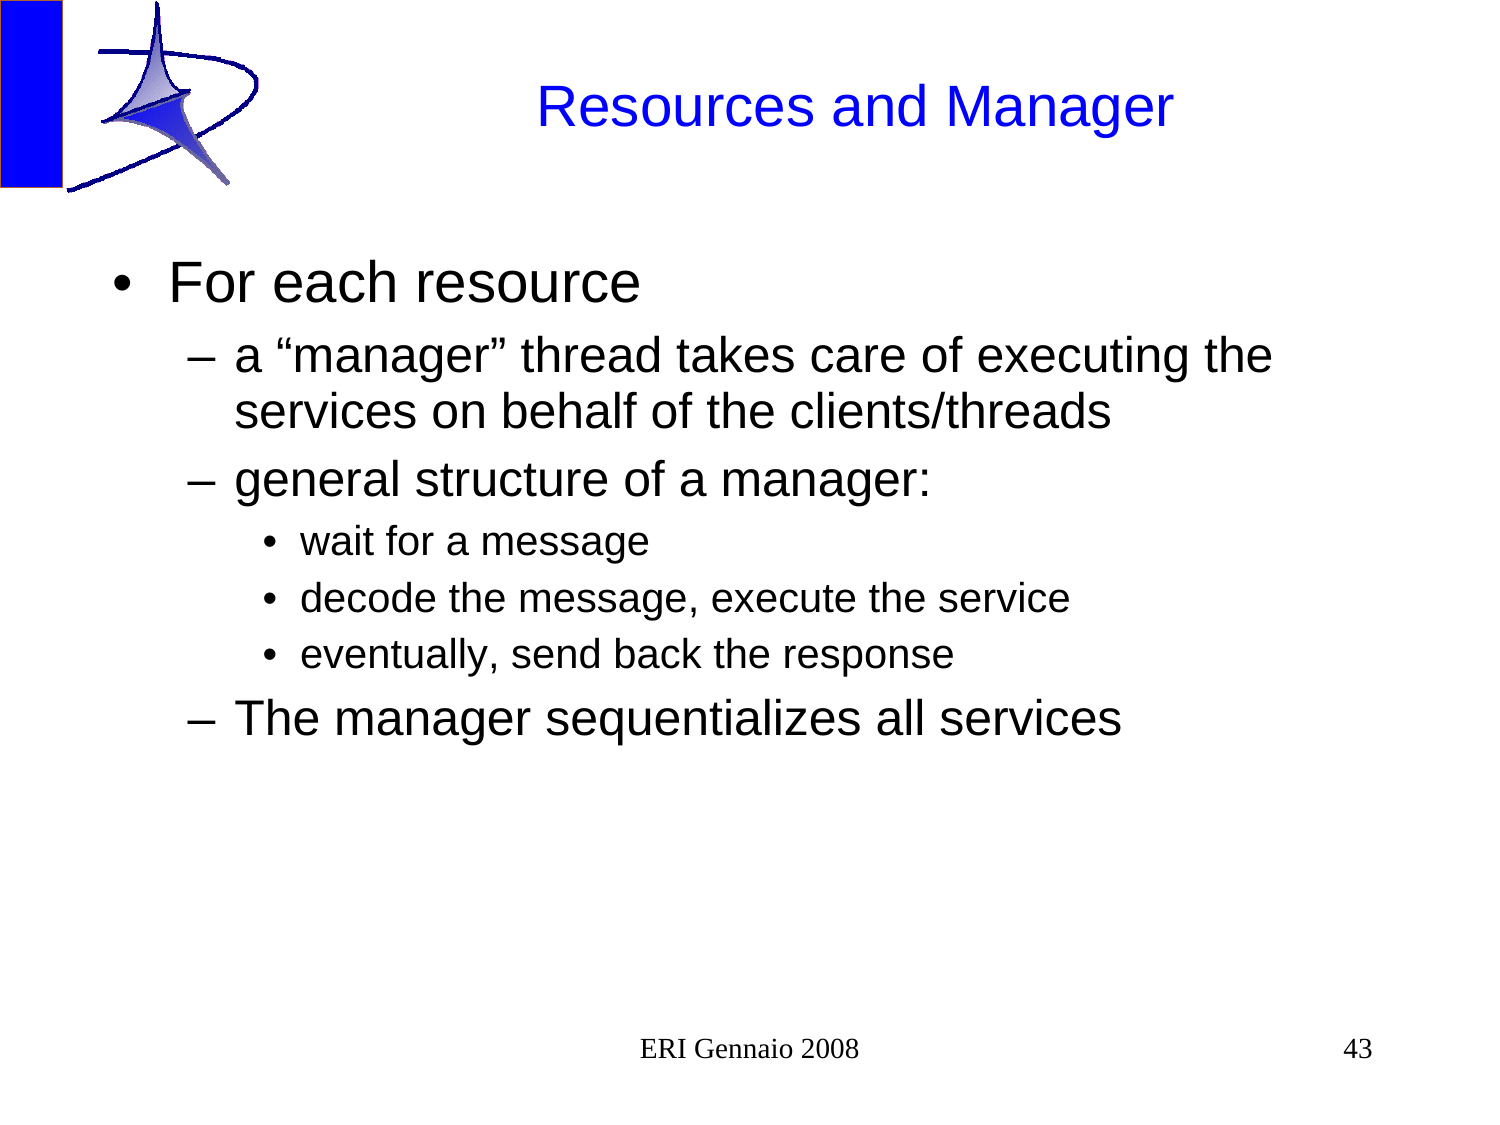

# Resources and Manager
For each resource
a “manager” thread takes care of executing the services on behalf of the clients/threads
general structure of a manager:
wait for a message
decode the message, execute the service
eventually, send back the response
The manager sequentializes all services
ERI Gennaio 2008
43